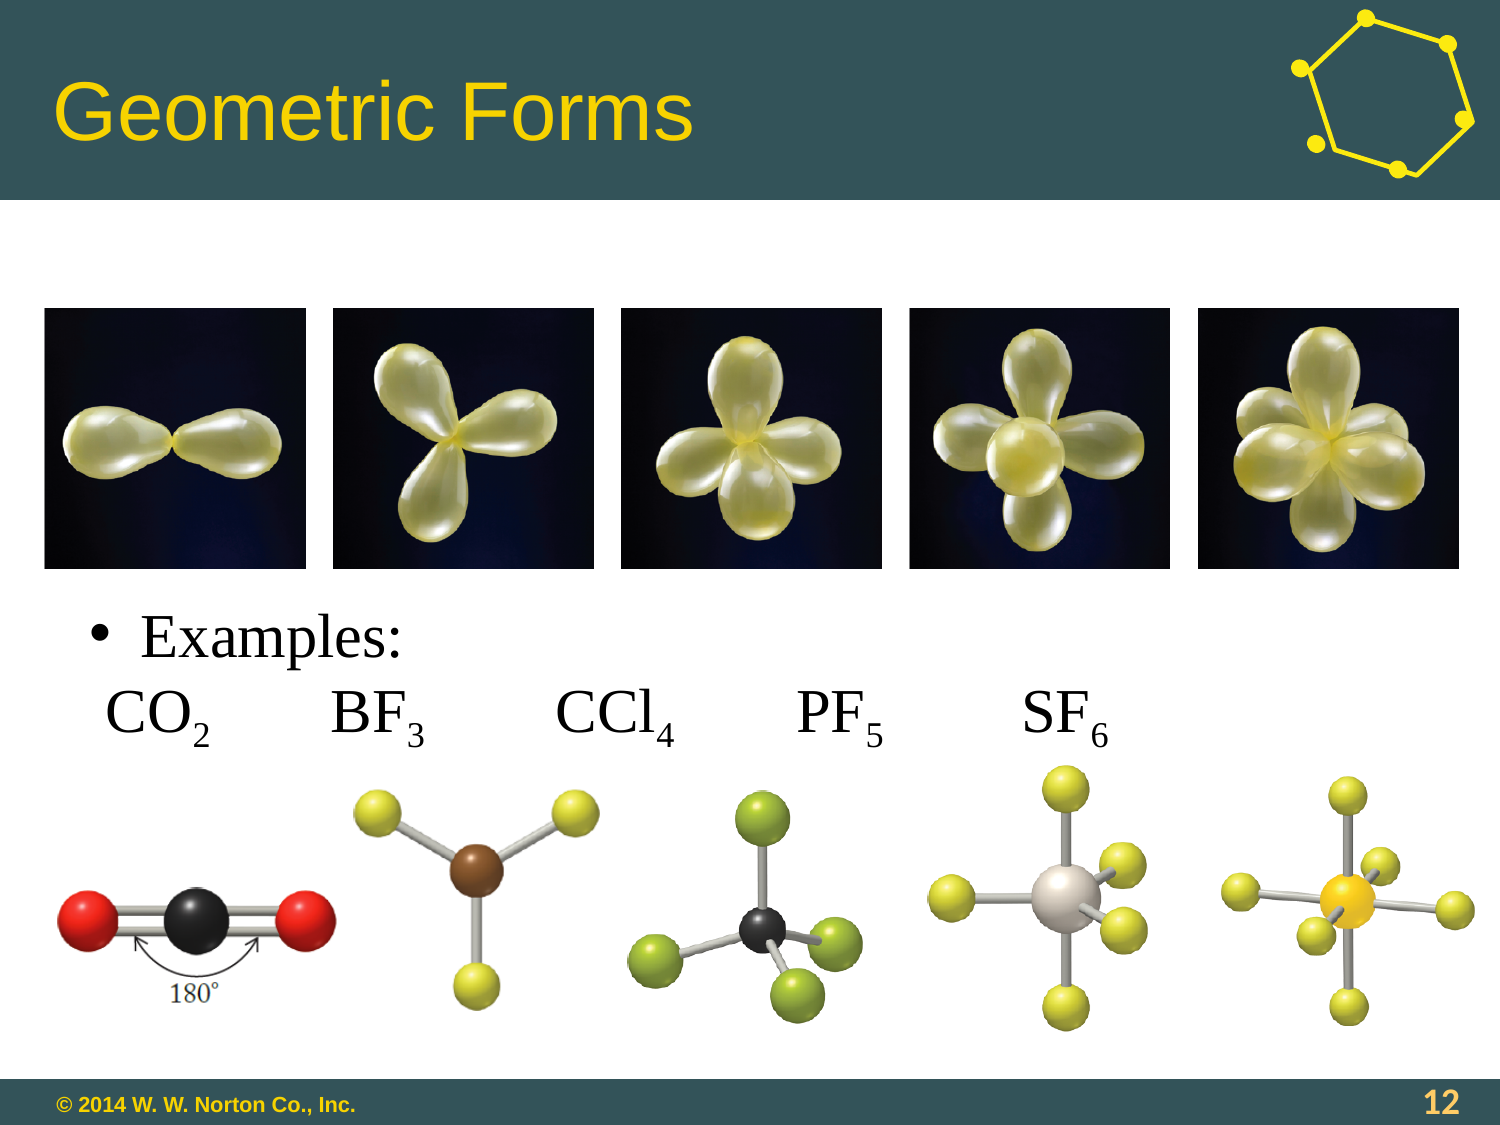

# Geometric Forms
 Examples:
 CO2		 BF3		 CCl4		 PF5		 SF6